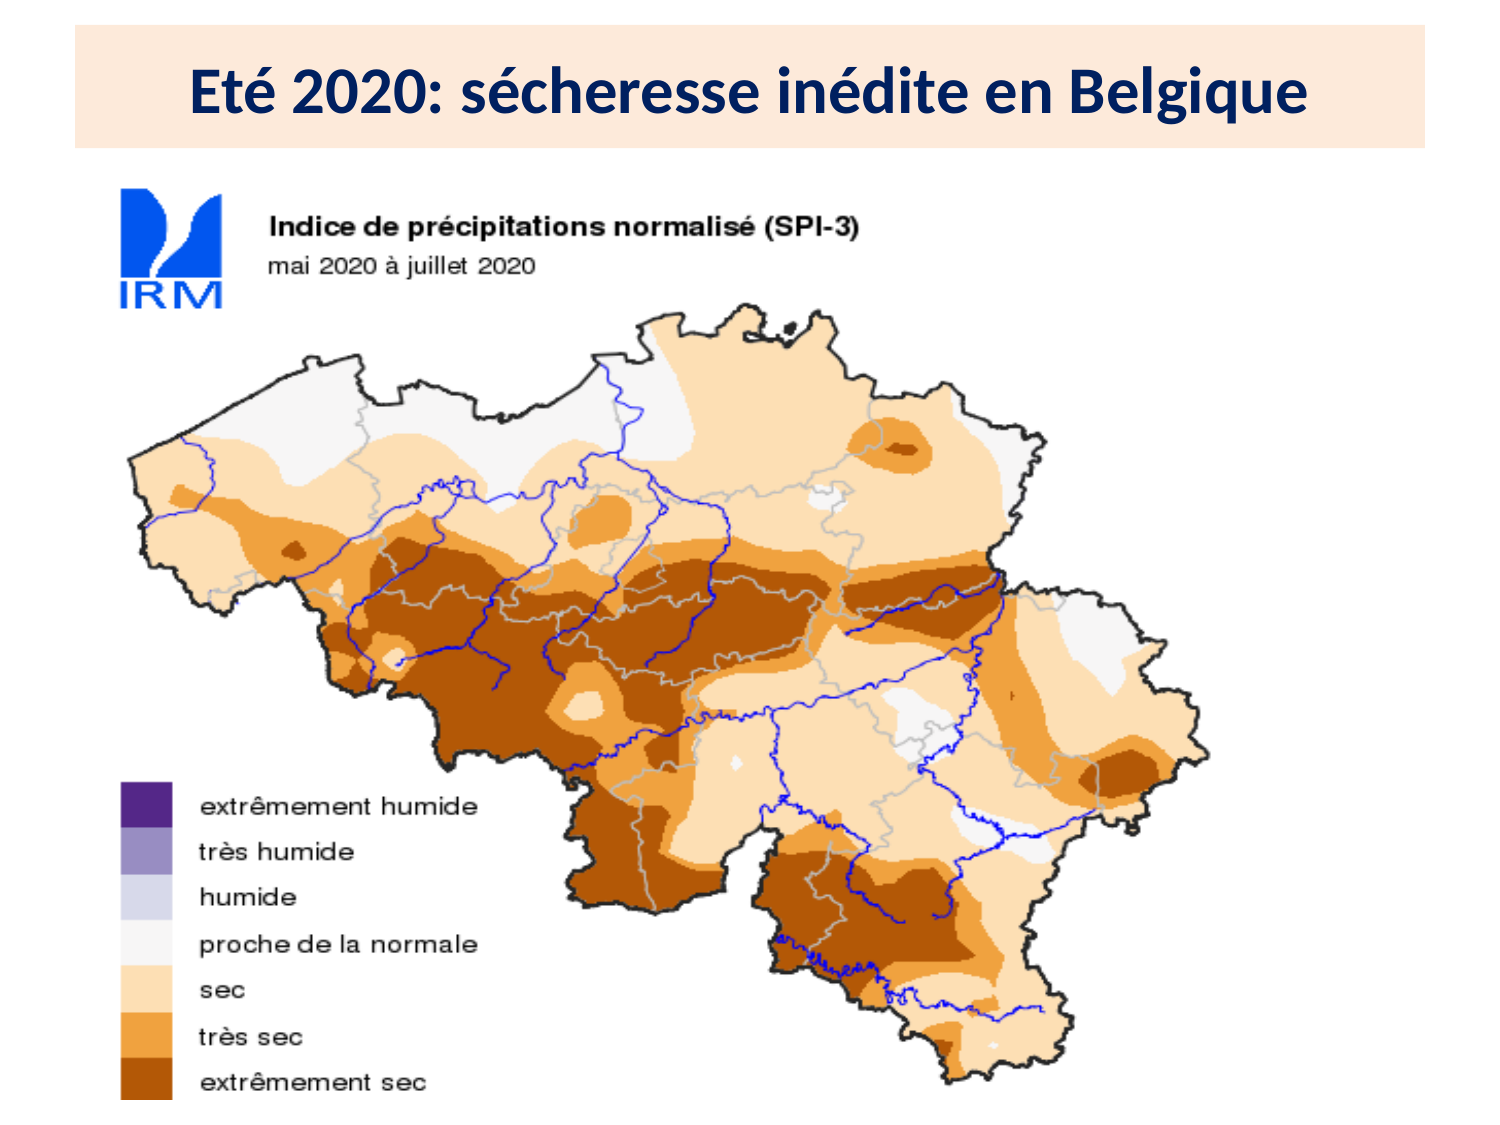

# Eté 2020: sécheresse inédite en Belgique